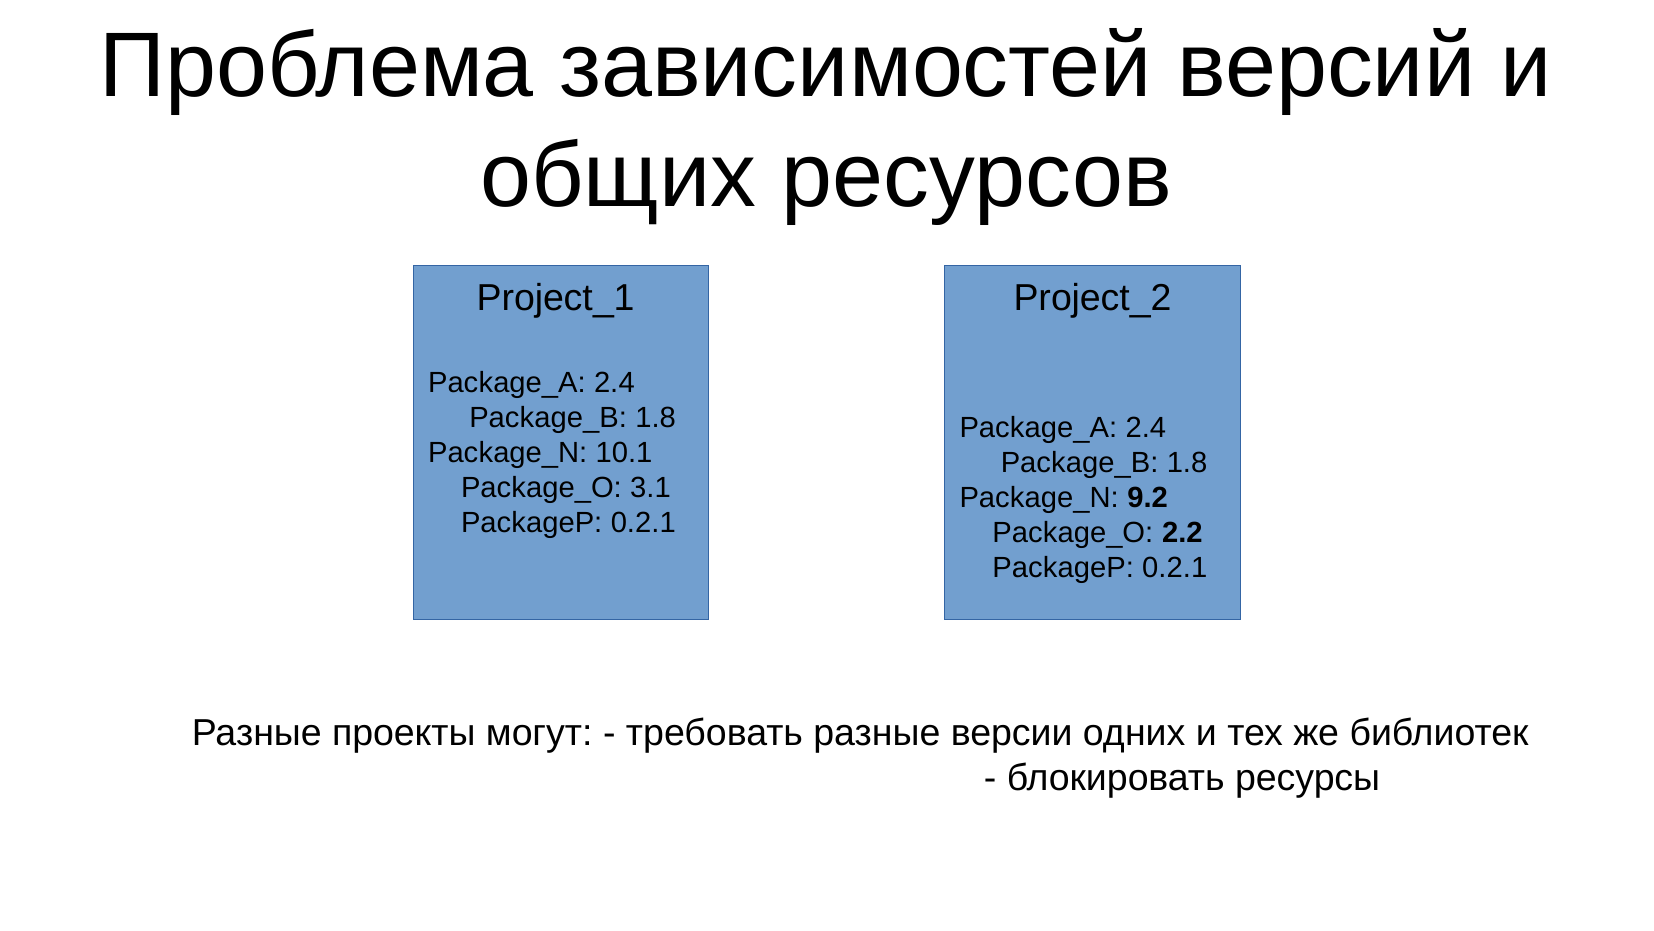

# Проблема зависимостей версий и общих ресурсов
Project_1
Package_A: 2.4
 Package_B: 1.8
Package_N: 10.1
 Package_O: 3.1
 PackageP: 0.2.1
Project_2
Package_A: 2.4
 Package_B: 1.8
Package_N: 9.2
 Package_O: 2.2
 PackageP: 0.2.1
Разные проекты могут: - требовать разные версии одних и тех же библиотек
					 - блокировать ресурсы